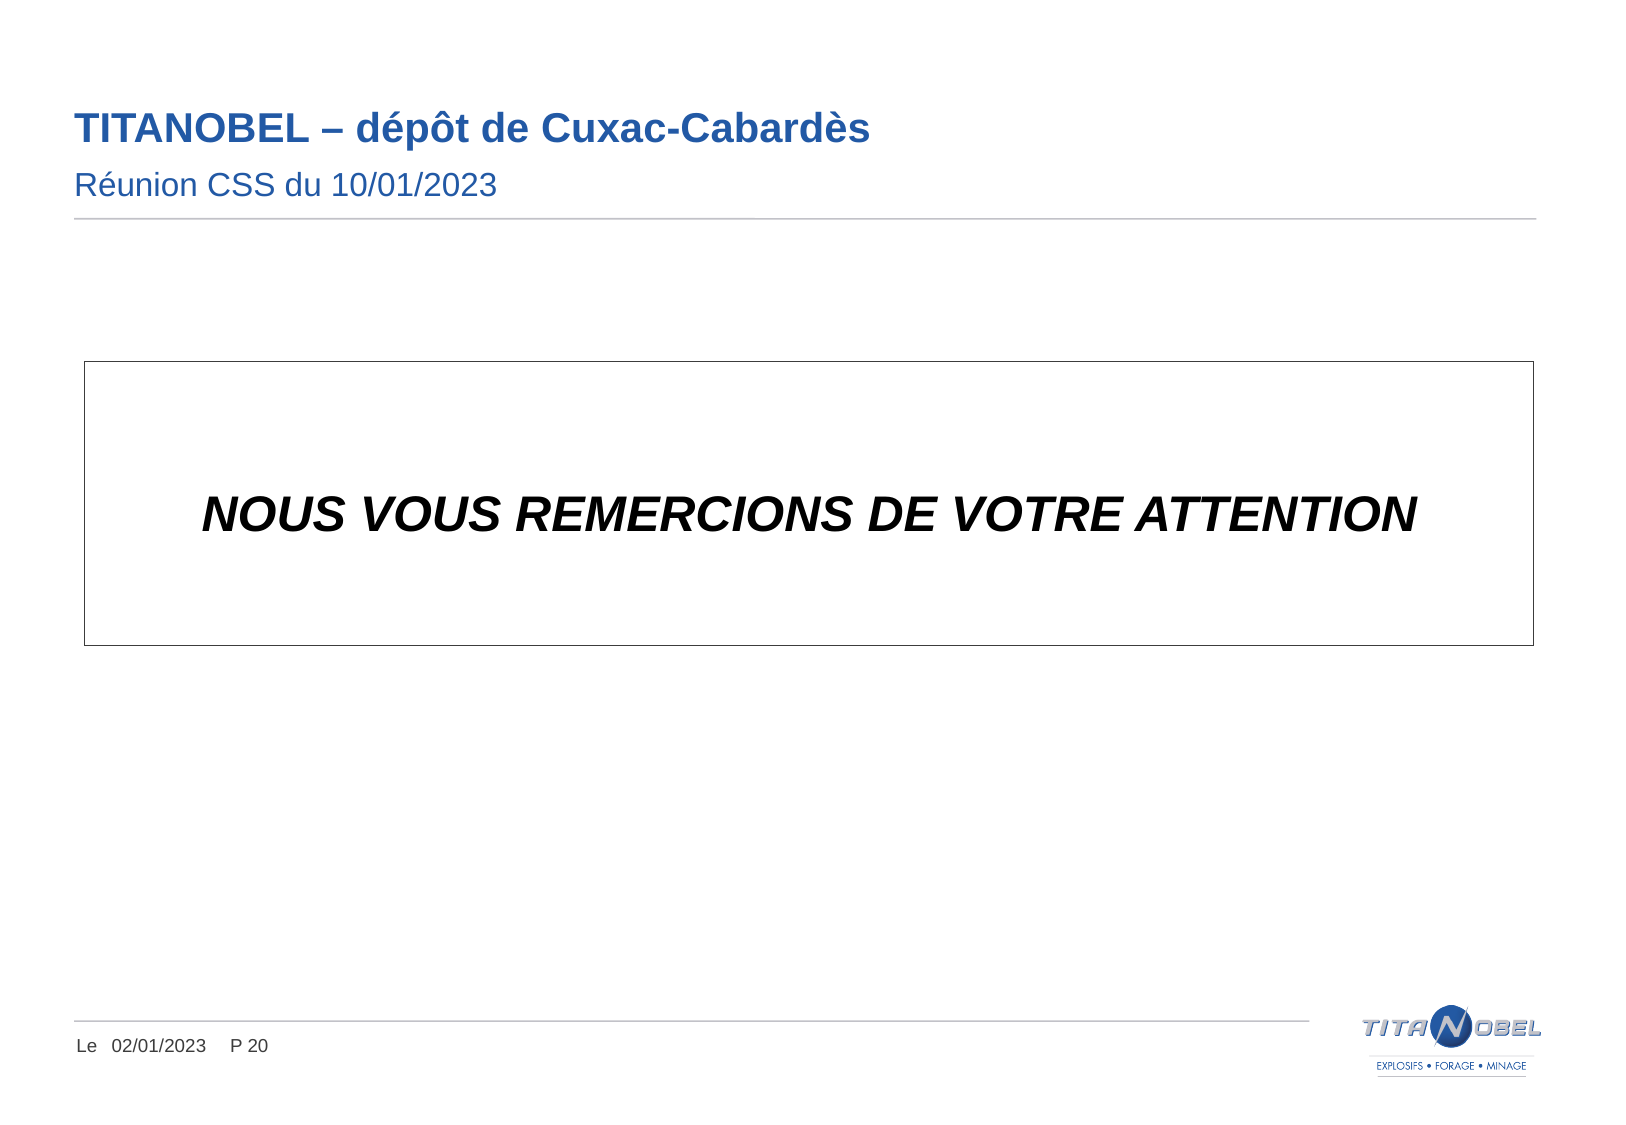

TITANOBEL – dépôt de Cuxac-Cabardès
Réunion CSS du 10/01/2023
#
NOUS VOUS REMERCIONS DE VOTRE ATTENTION
02/01/2023